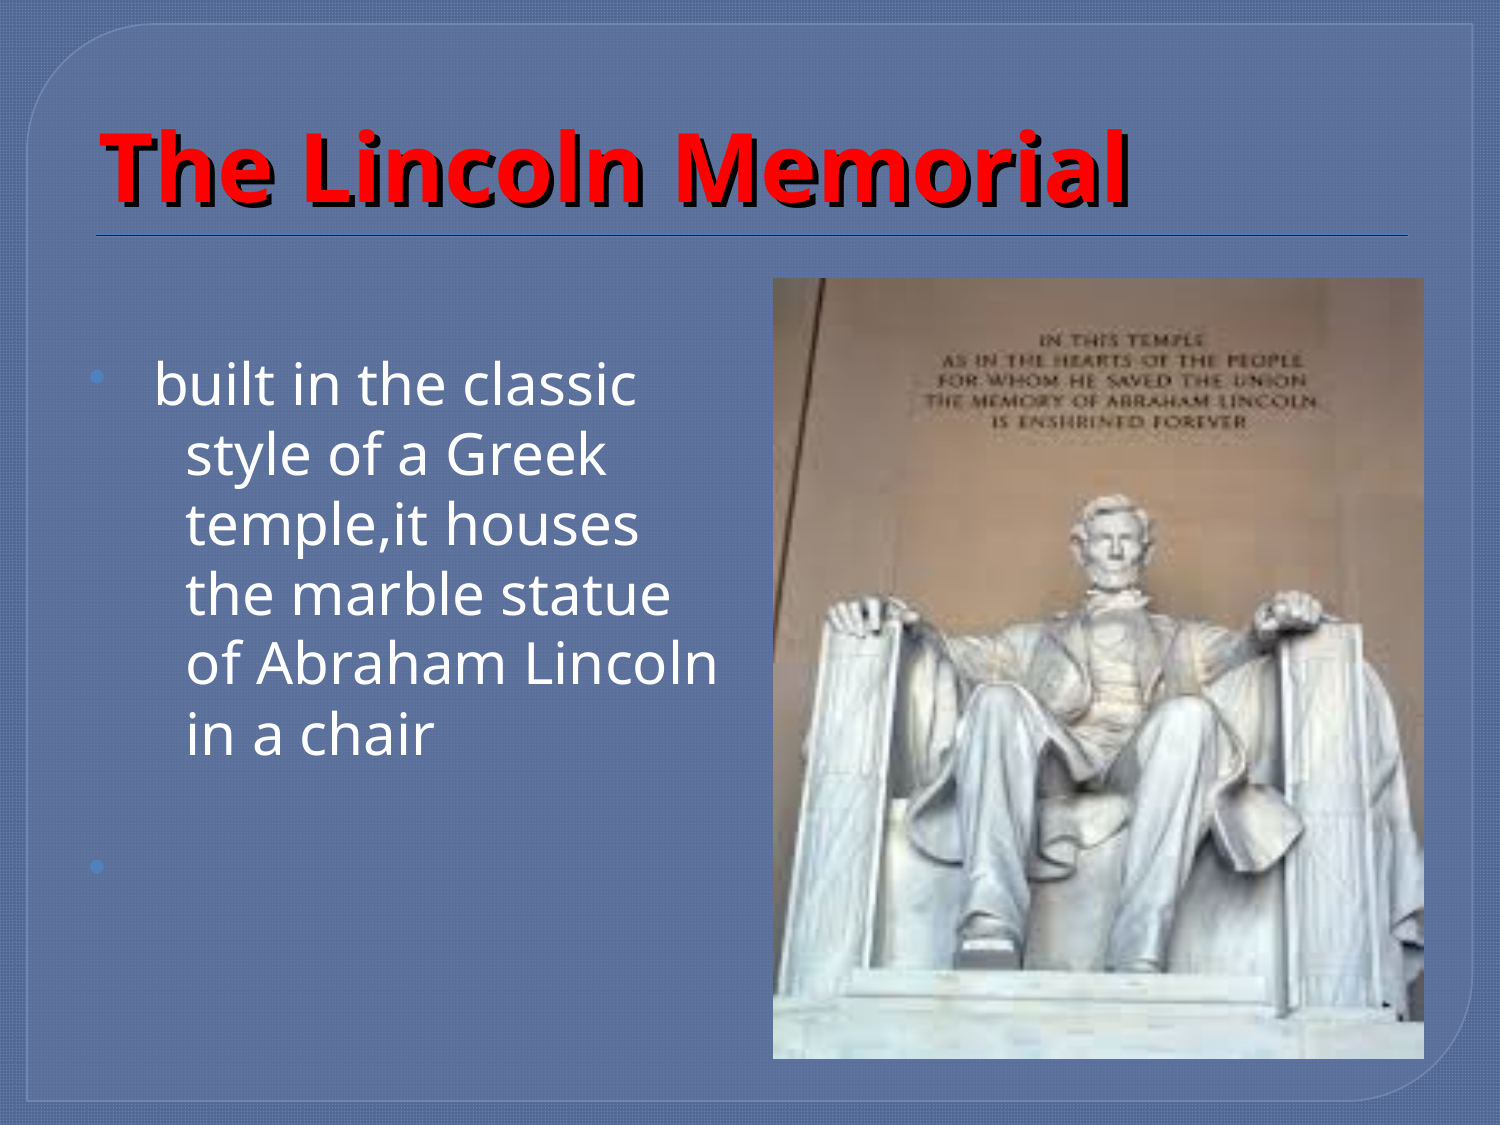

# The Lincoln Memorial
 built in the classic style of a Greek temple,it houses the marble statue of Abraham Lincoln in a chair